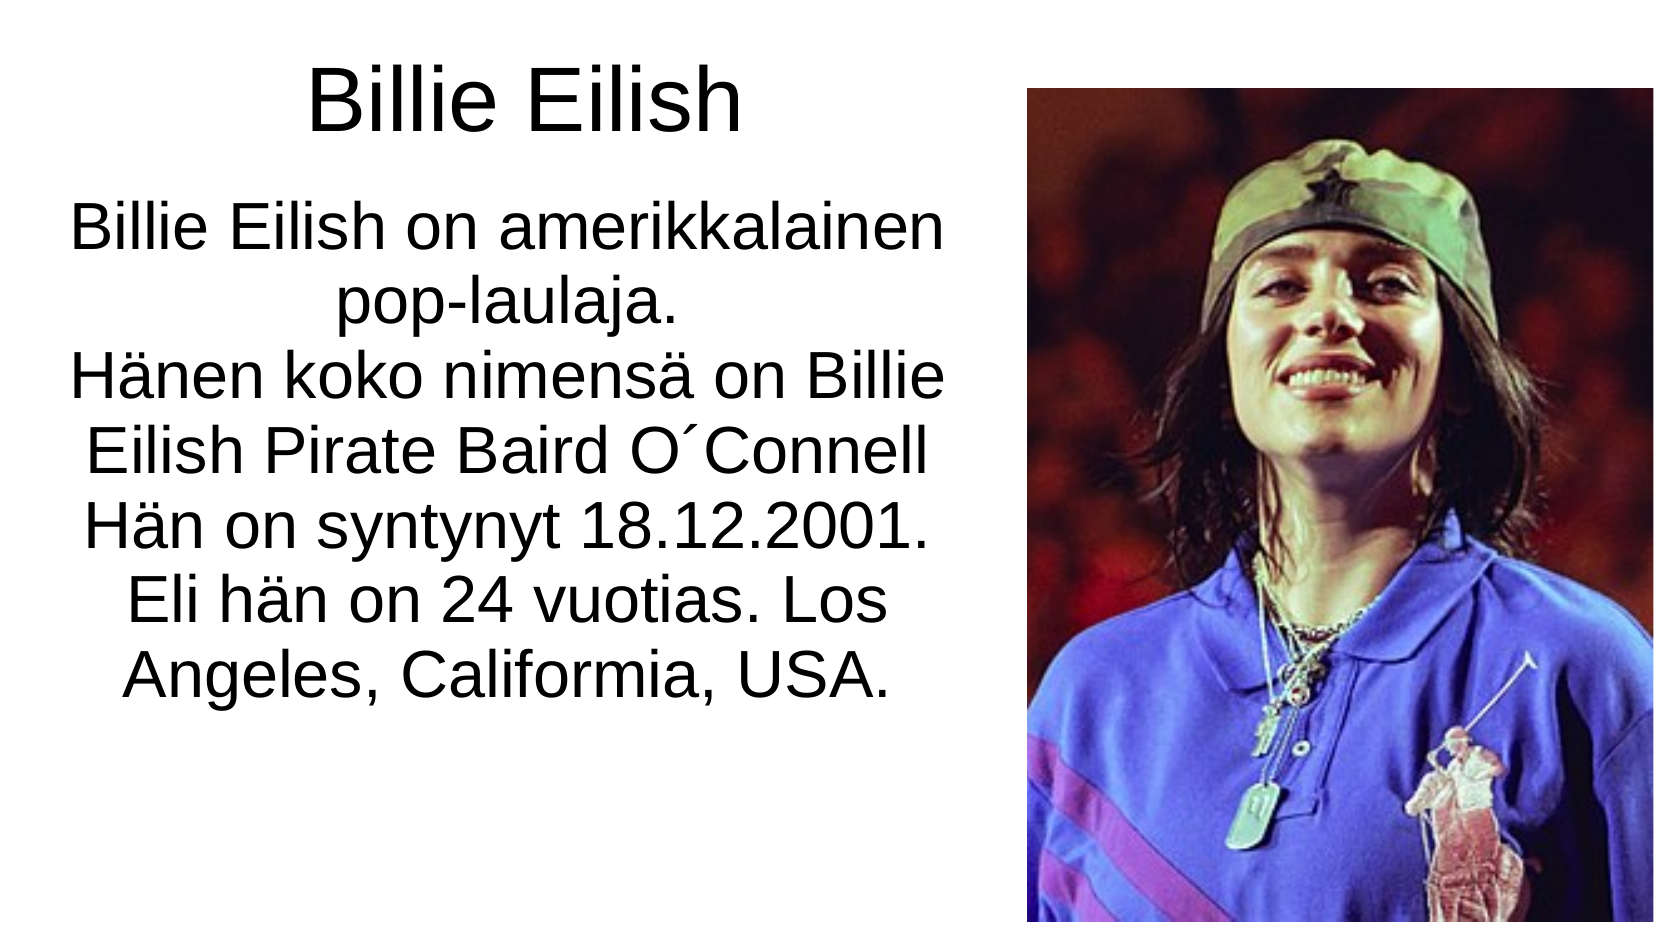

# Billie Eilish
Billie Eilish on amerikkalainen pop-laulaja.
Hänen koko nimensä on Billie Eilish Pirate Baird O´Connell
Hän on syntynyt 18.12.2001. Eli hän on 24 vuotias. Los Angeles, Califormia, USA.